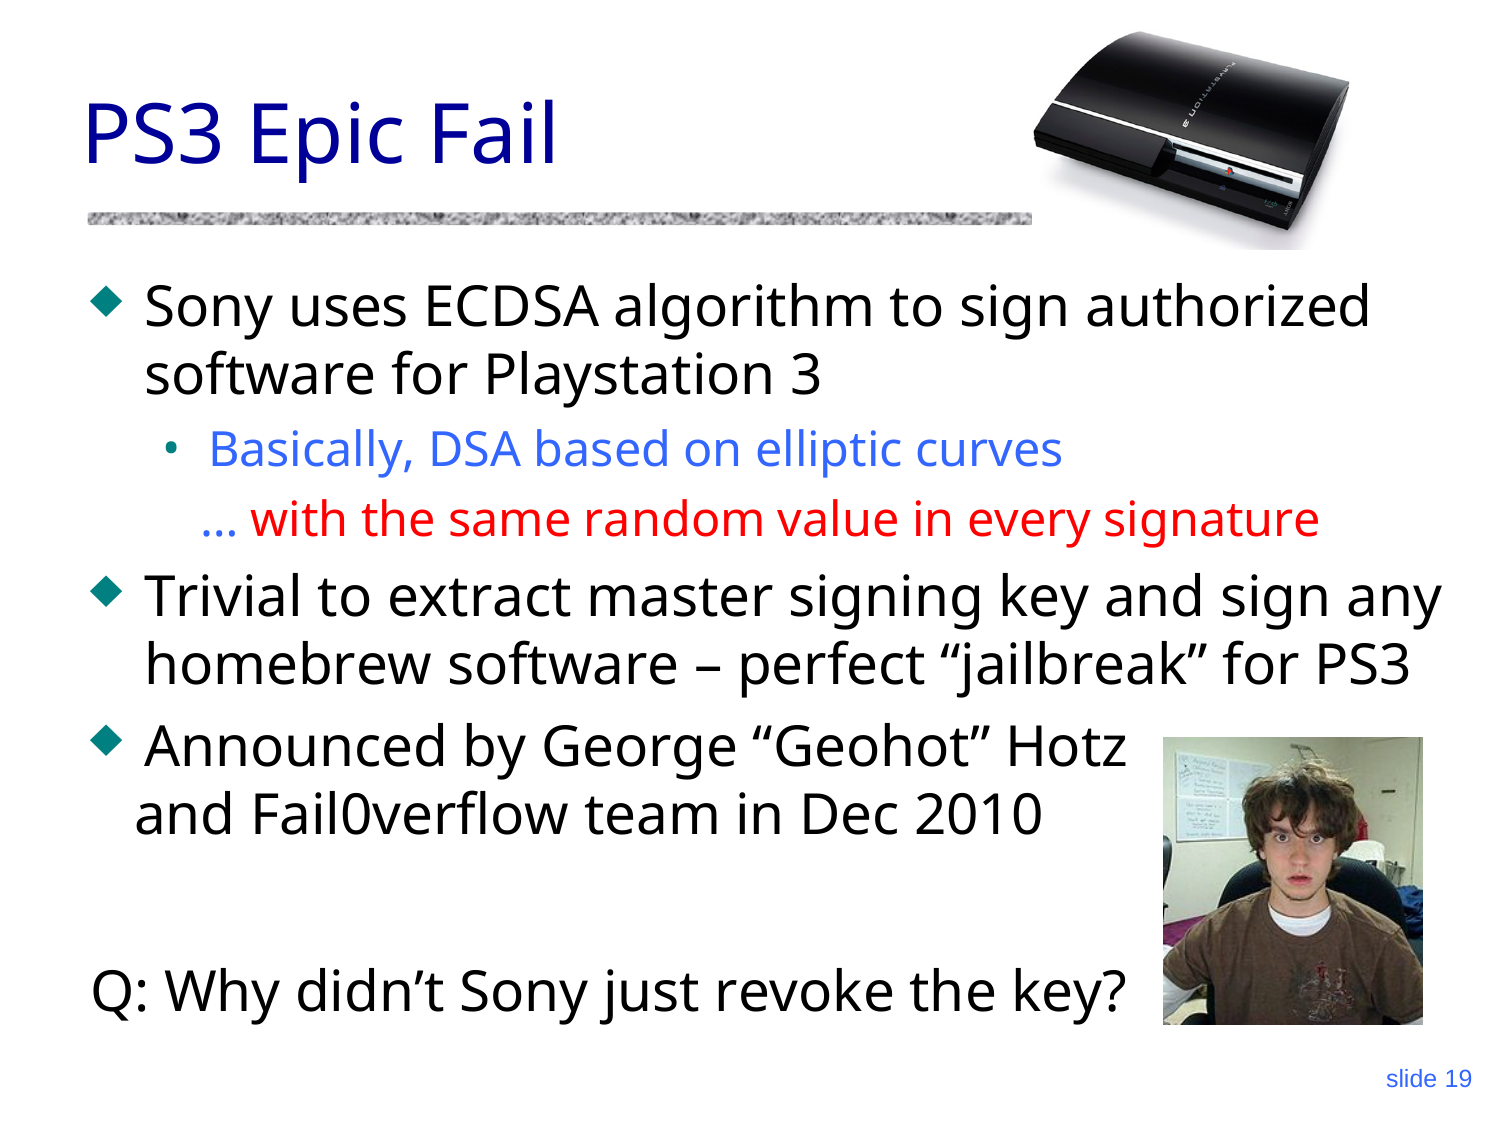

# PS3 Epic Fail
Sony uses ECDSA algorithm to sign authorized software for Playstation 3
Basically, DSA based on elliptic curves
 … with the same random value in every signature
Trivial to extract master signing key and sign any homebrew software – perfect “jailbreak” for PS3
Announced by George “Geohot” Hotz
 and Fail0verflow team in Dec 2010
Q: Why didn’t Sony just revoke the key?
slide